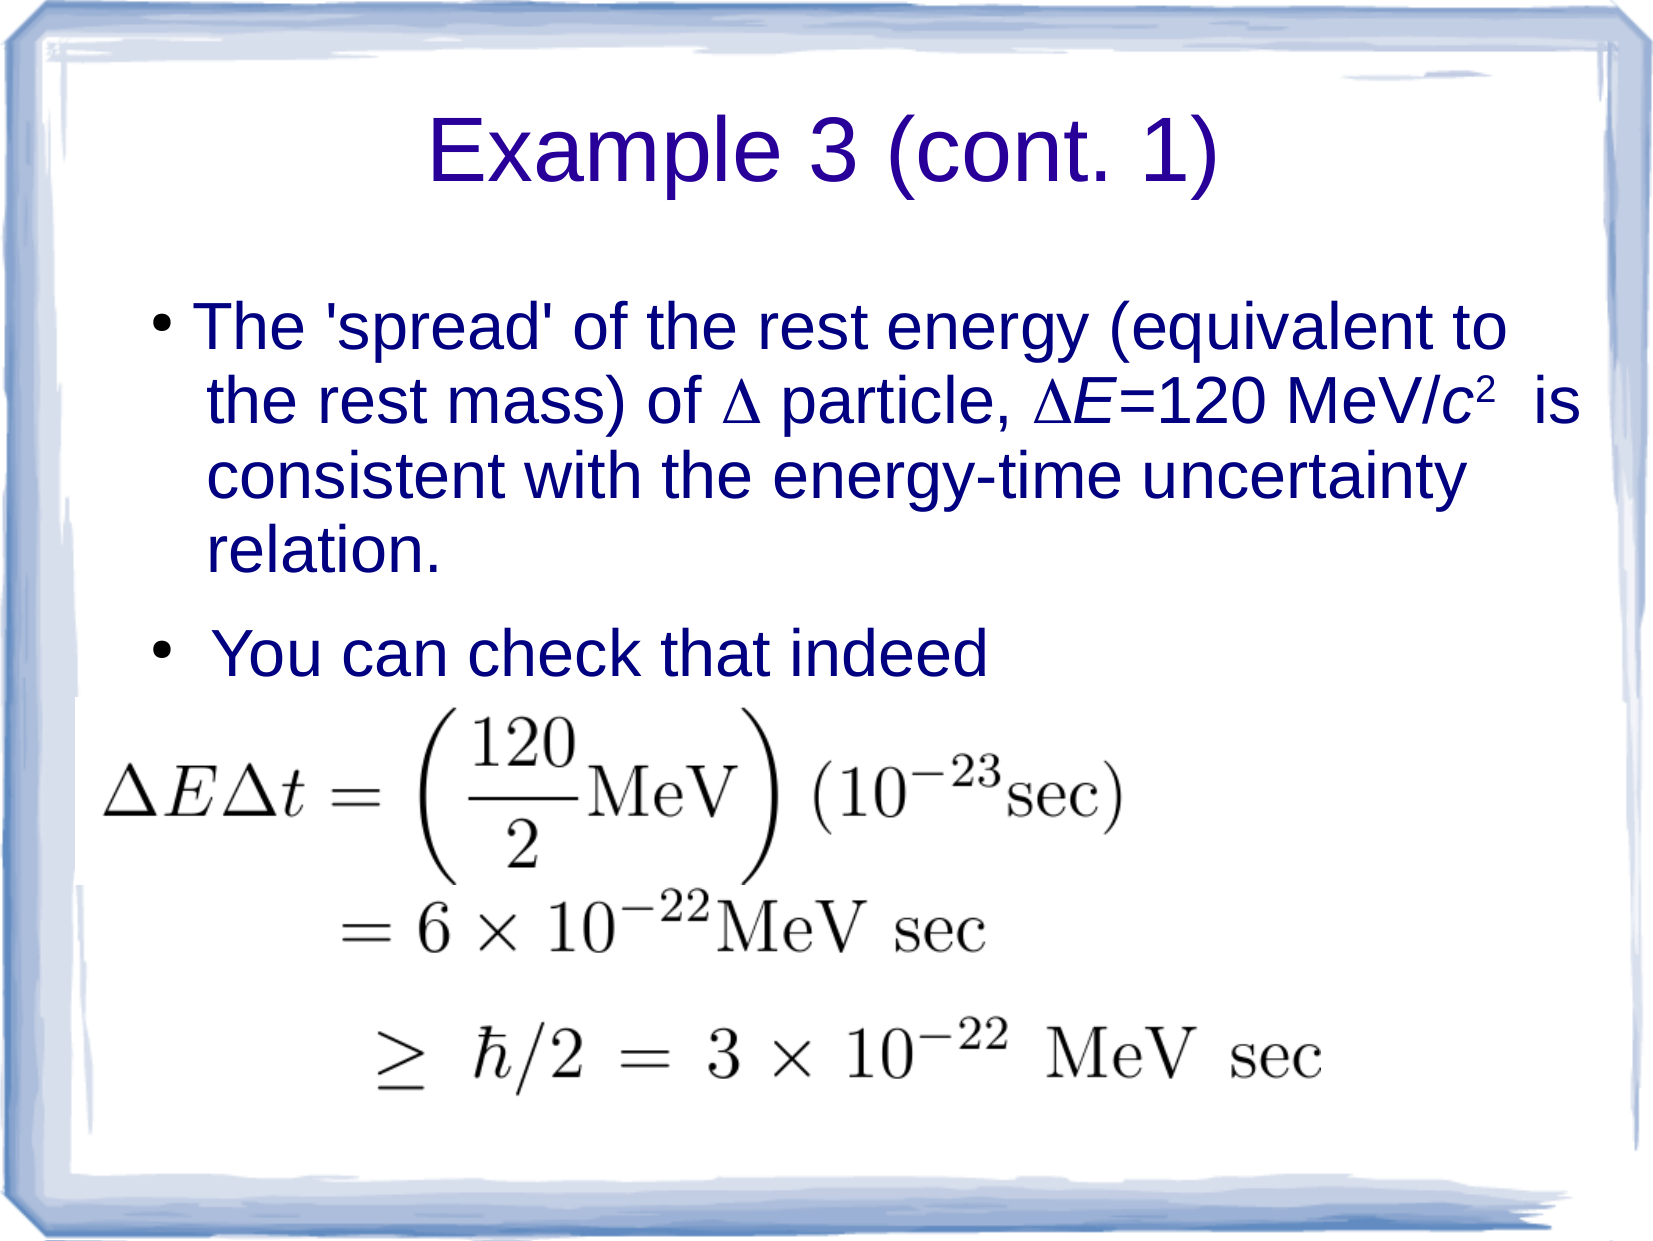

# Example 3 (cont. 1)
 The 'spread' of the rest energy (equivalent to the rest mass) of D particle, DE=120 MeV/c2 is consistent with the energy-time uncertainty relation.
 You can check that indeed